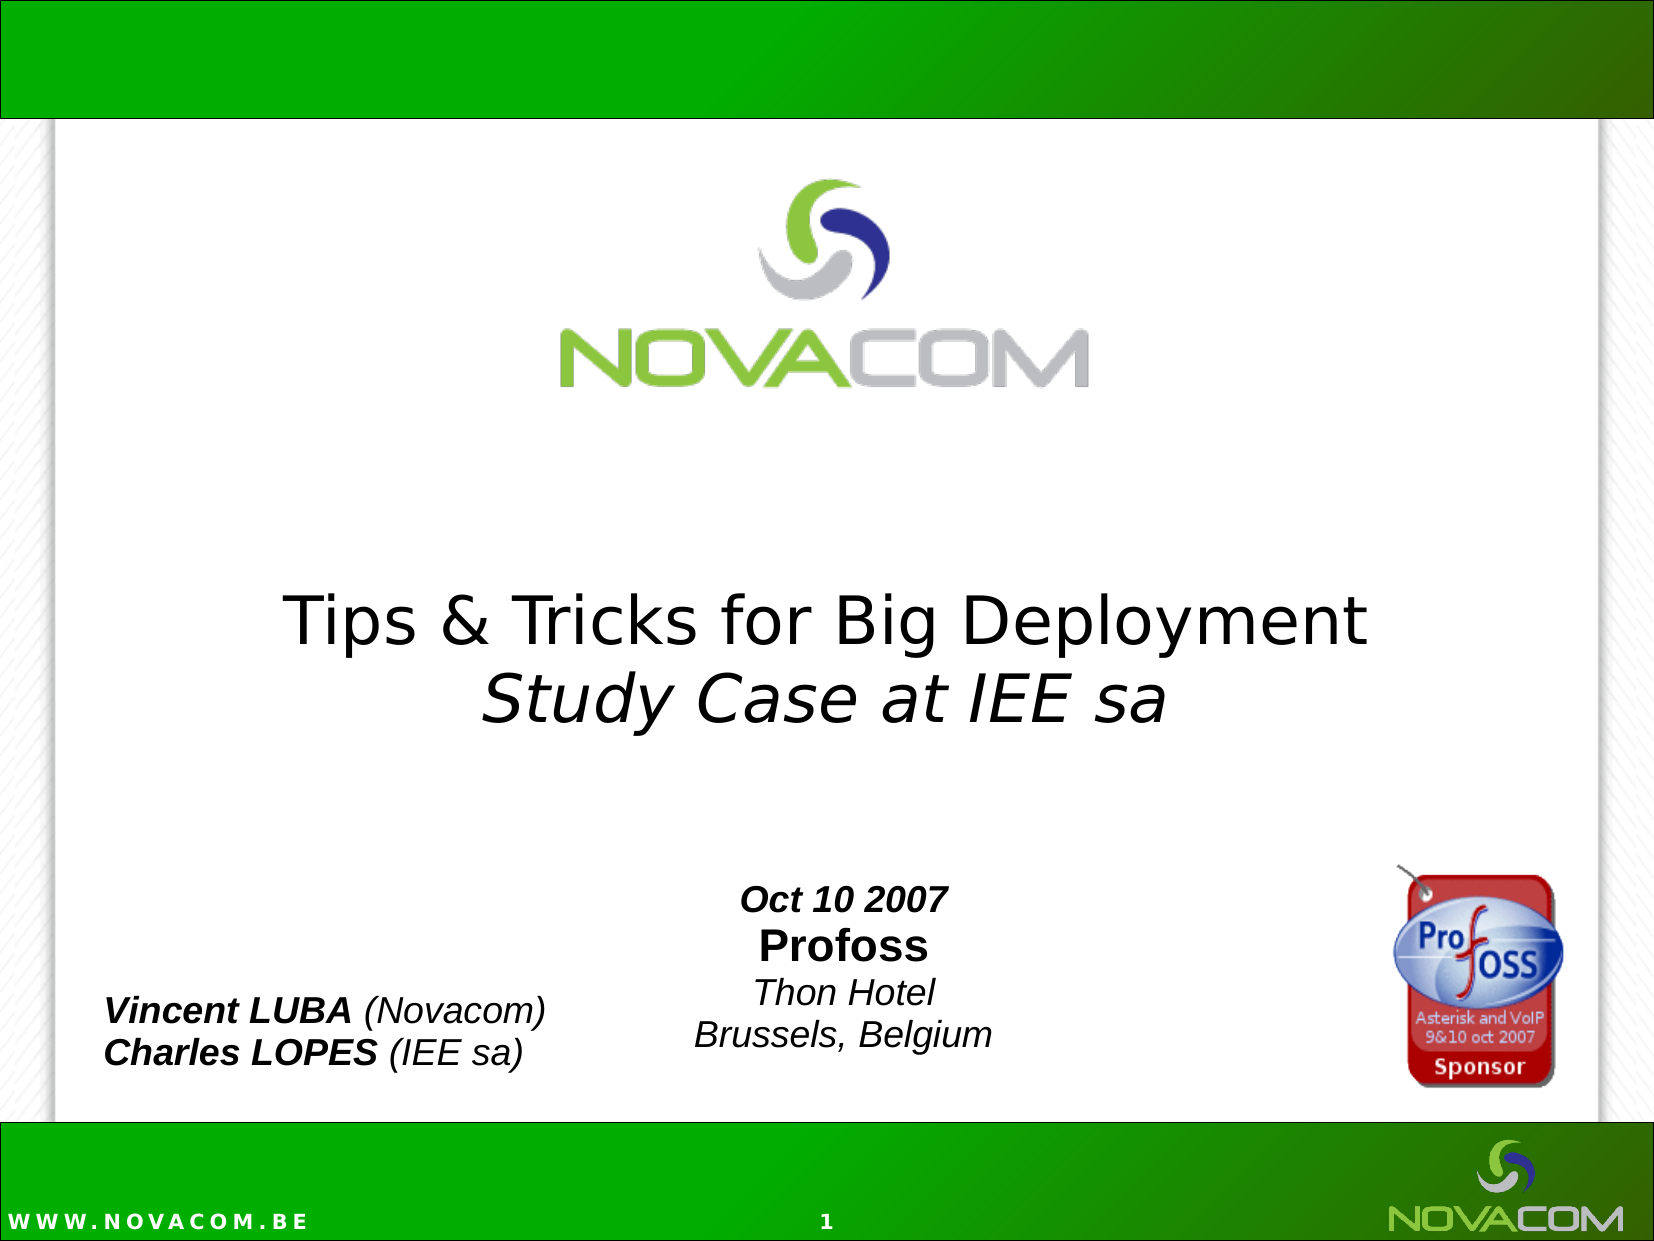

# Tips & Tricks for Big Deployment
Study Case at IEE sa
Oct 10 2007
Profoss
Thon Hotel
Brussels, Belgium
Vincent LUBA (Novacom)
Charles LOPES (IEE sa)